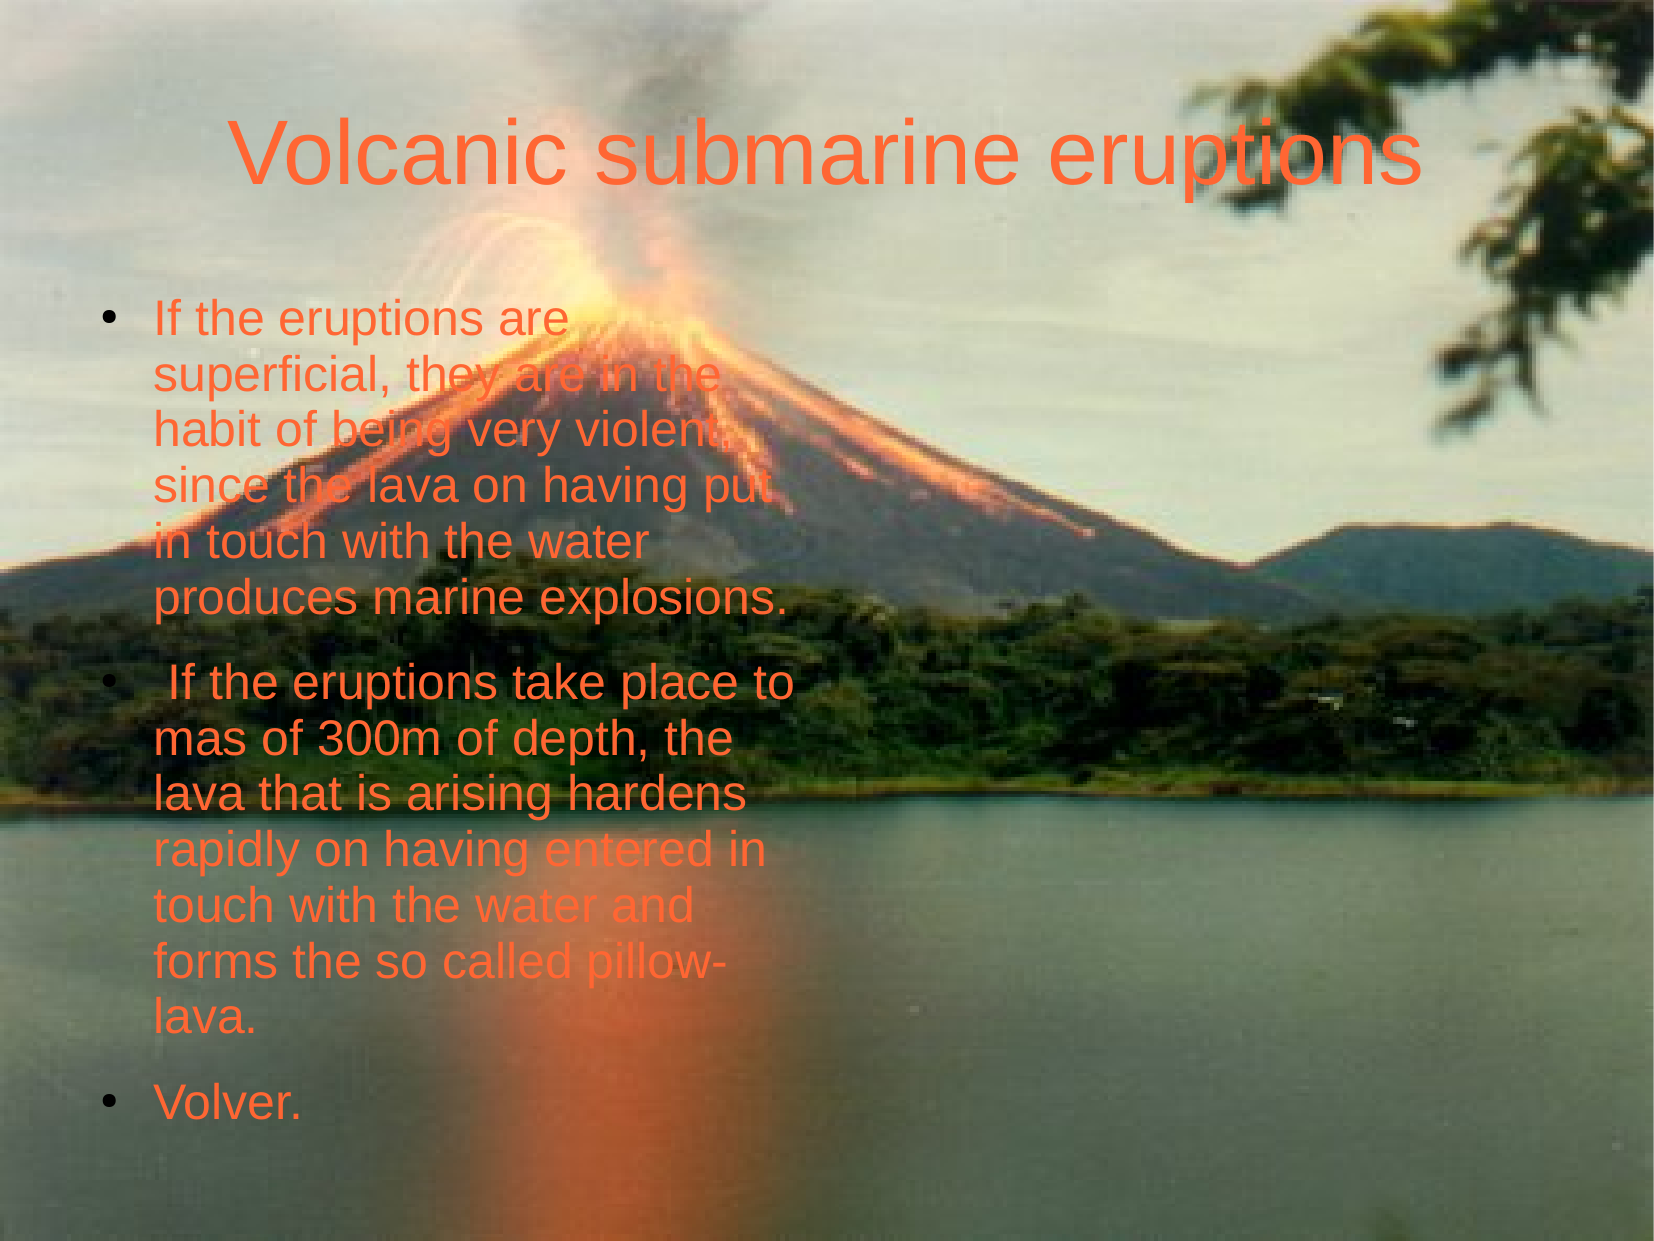

# Volcanic submarine eruptions
If the eruptions are superficial, they are in the habit of being very violent, since the lava on having put in touch with the water produces marine explosions.
 If the eruptions take place to mas of 300m of depth, the lava that is arising hardens rapidly on having entered in touch with the water and forms the so called pillow-lava.
Volver.